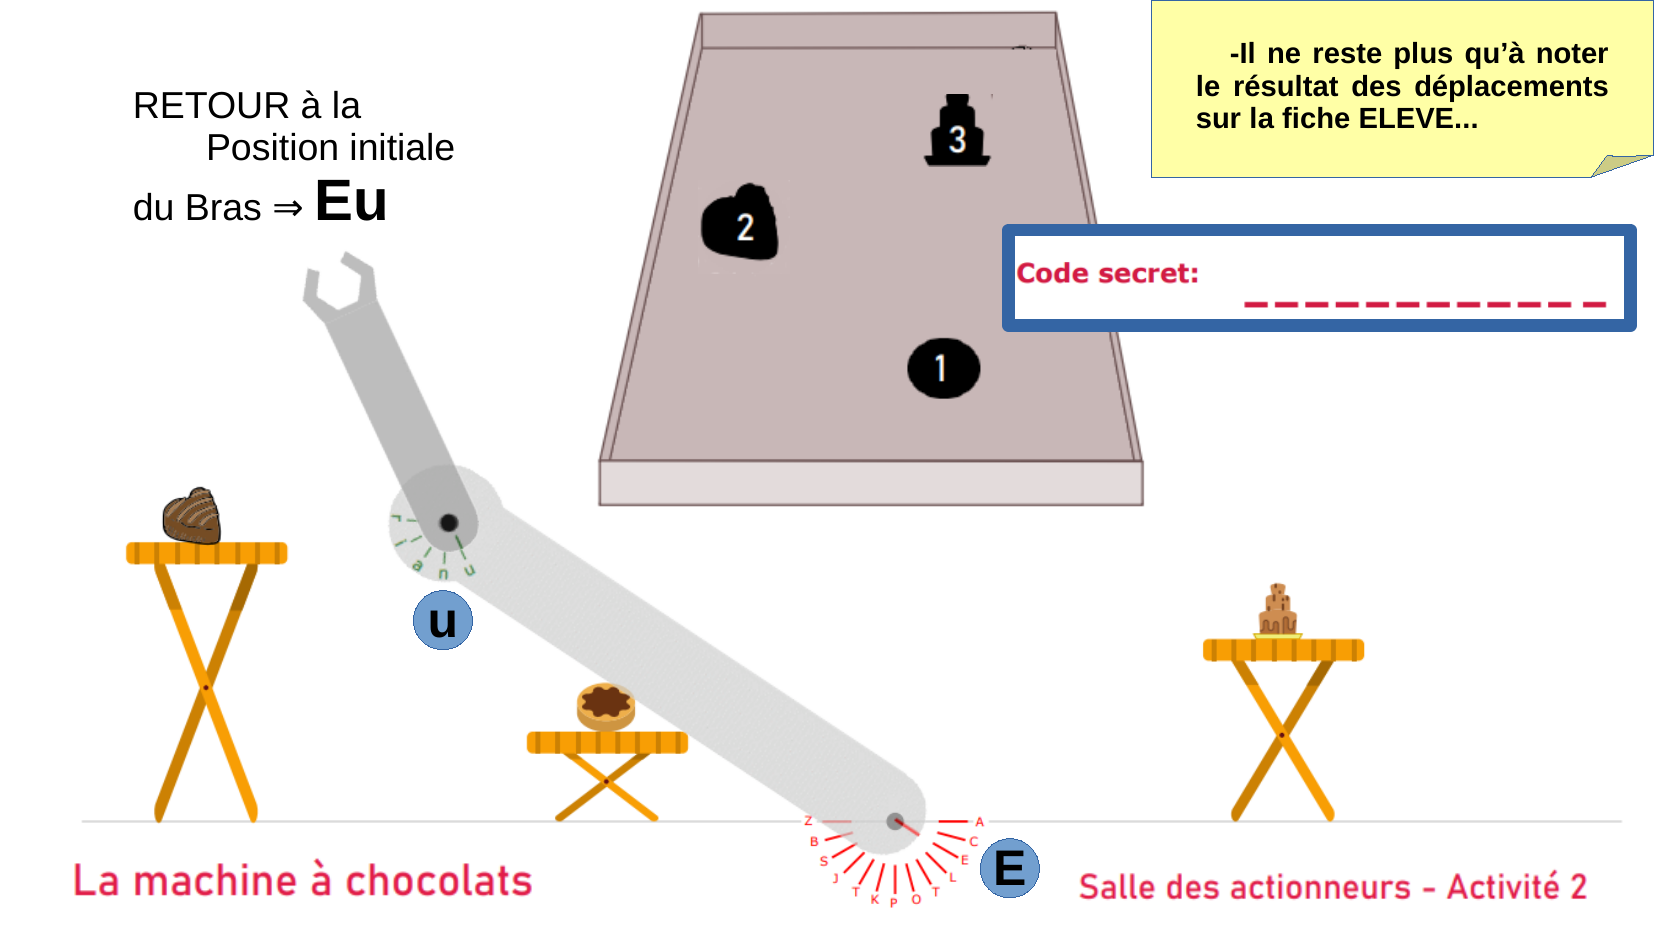

4
 -Il ne reste plus qu’à noter le résultat des déplacements sur la fiche ELEVE...
RETOUR à la
 Position initiale du Bras ⇒ Eu
u
E